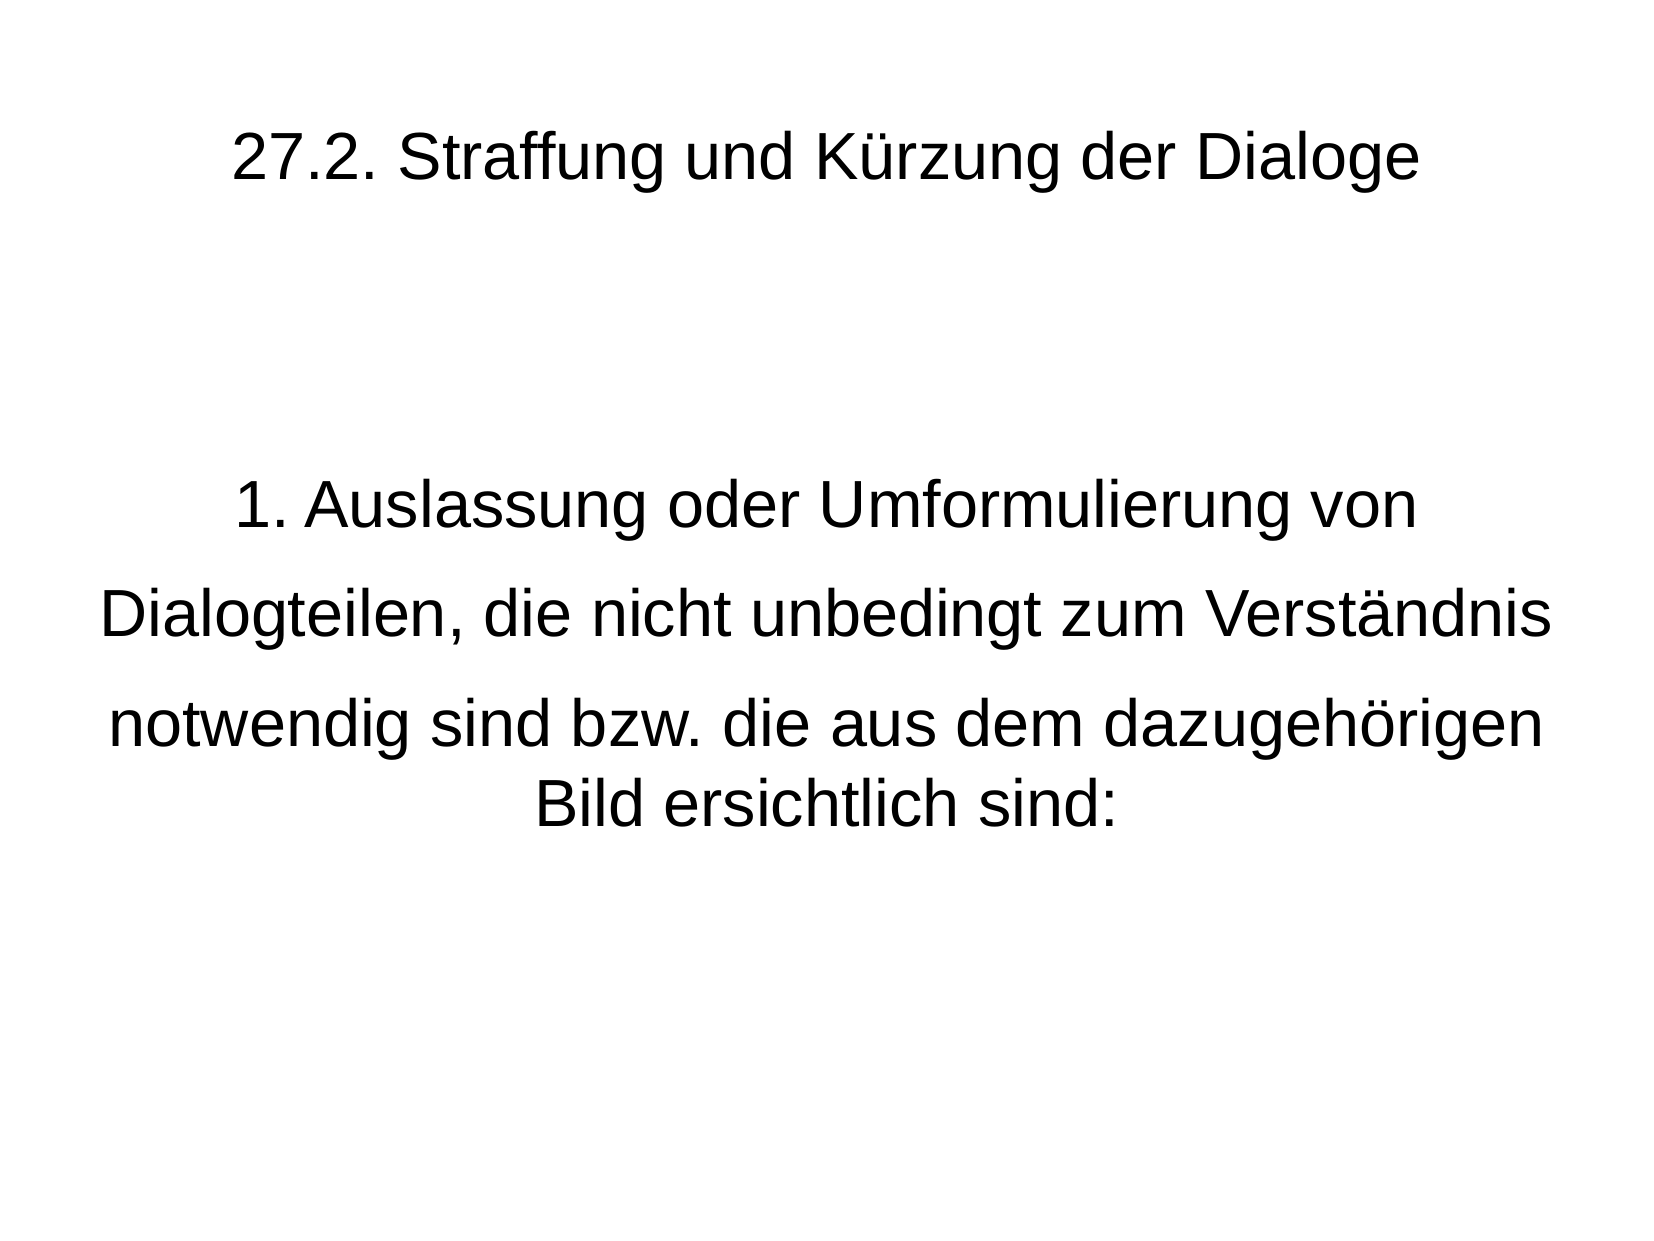

# 27.2. Straffung und Kürzung der Dialoge
1. Auslassung oder Umformulierung von
Dialogteilen, die nicht unbedingt zum Verständnis
notwendig sind bzw. die aus dem dazugehörigen Bild ersichtlich sind: